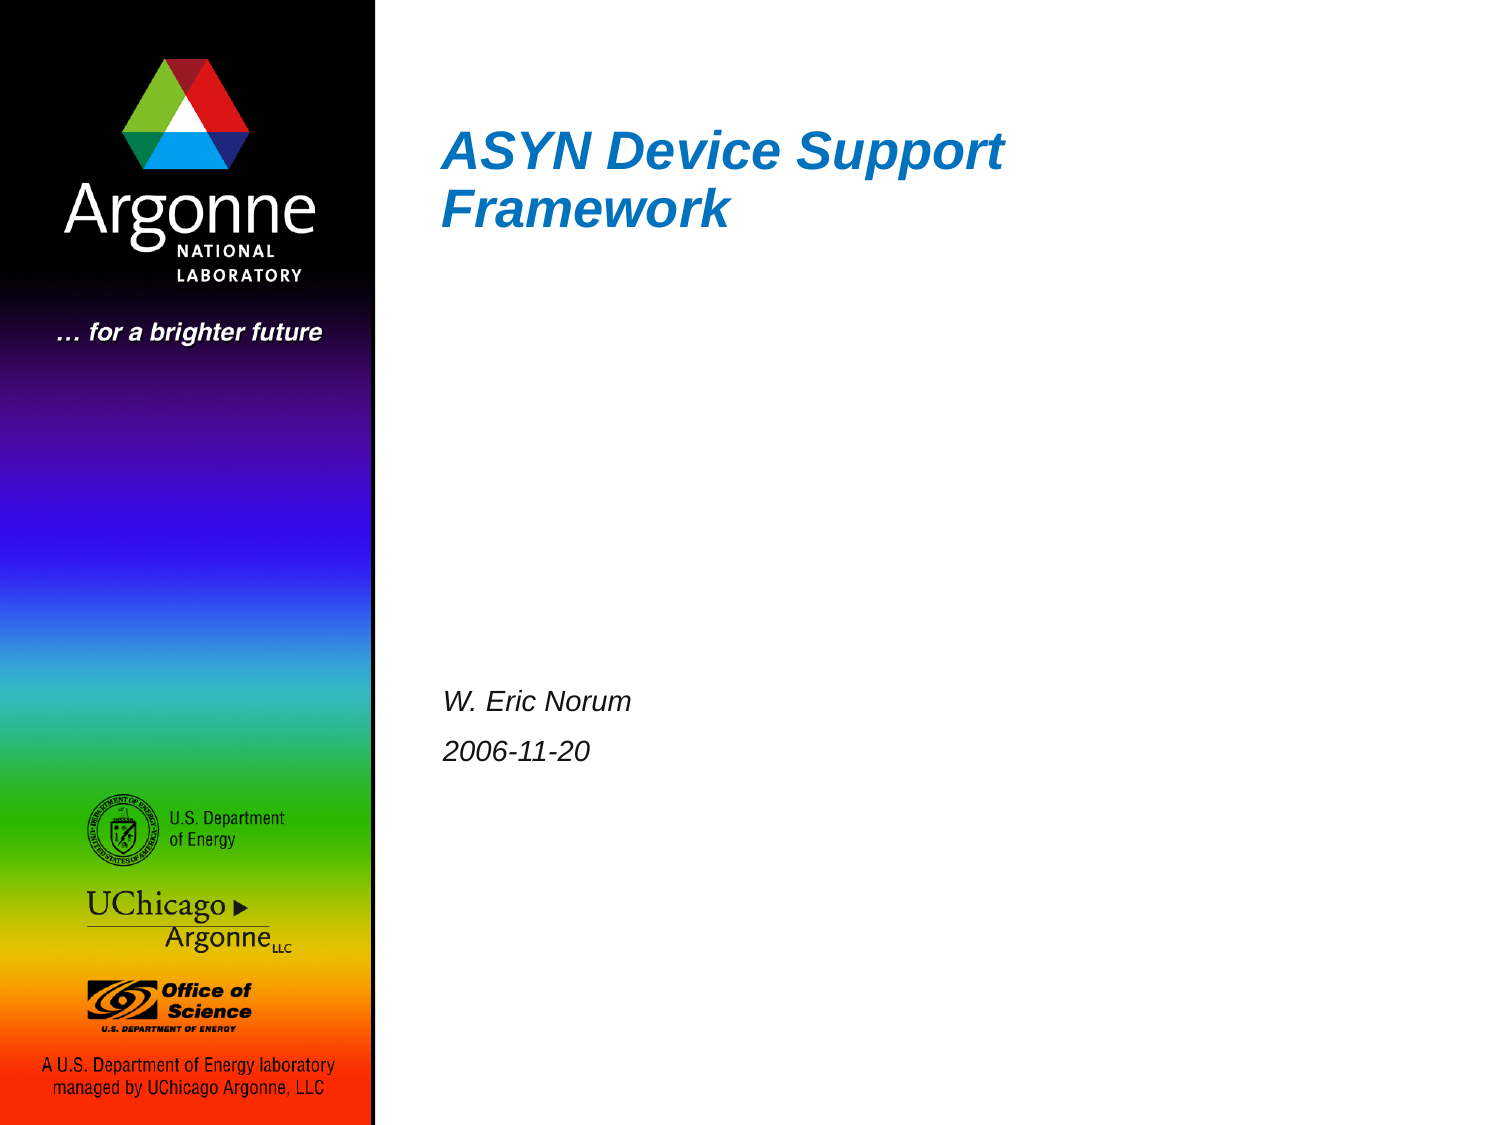

# ASYN Device Support Framework
W. Eric Norum
2006-11-20